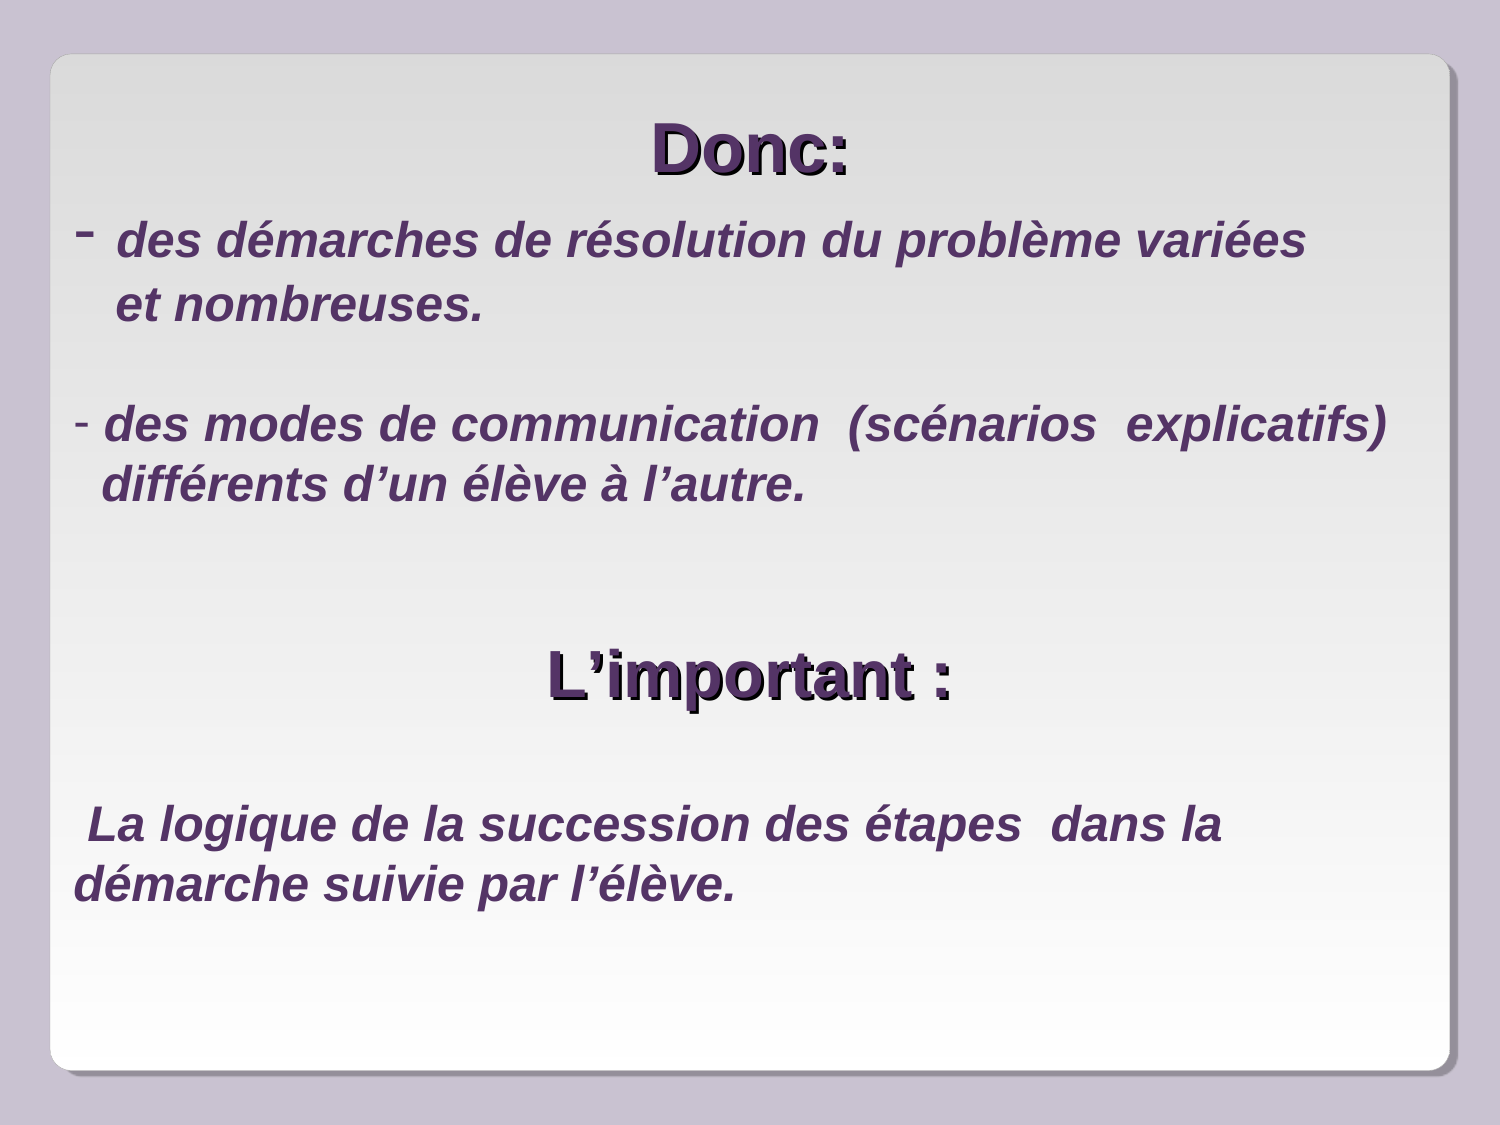

Donc:
 des démarches de résolution du problème variées
 et nombreuses.
 des modes de communication (scénarios explicatifs)
 différents d’un élève à l’autre.
L’important :
 La logique de la succession des étapes dans la démarche suivie par l’élève.